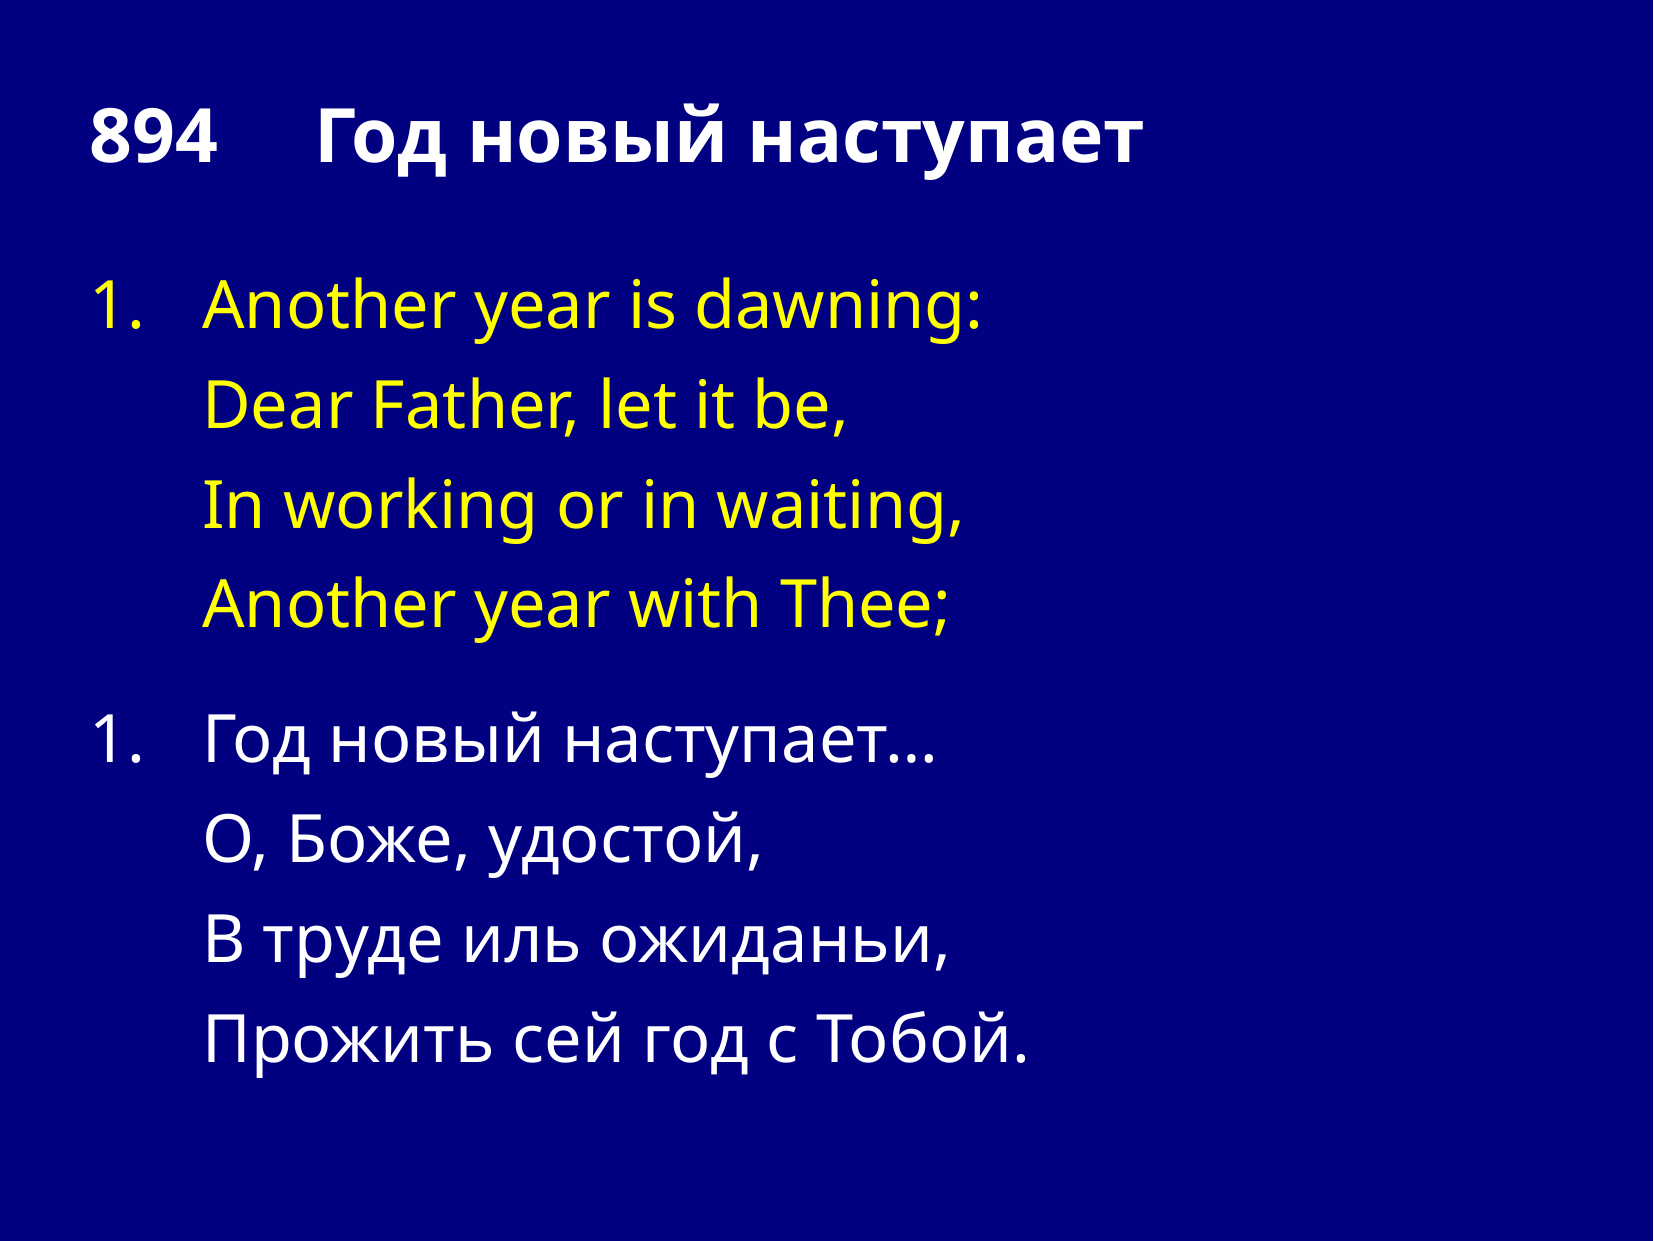

894	Год новый наступает
1.	Another year is dawning:
	Dear Father, let it be,
	In working or in waiting,
	Another year with Thee;
1.	Год новый наступает…
	О, Боже, удостой,
	В труде иль ожиданьи,
	Прожить сей год с Тобой.